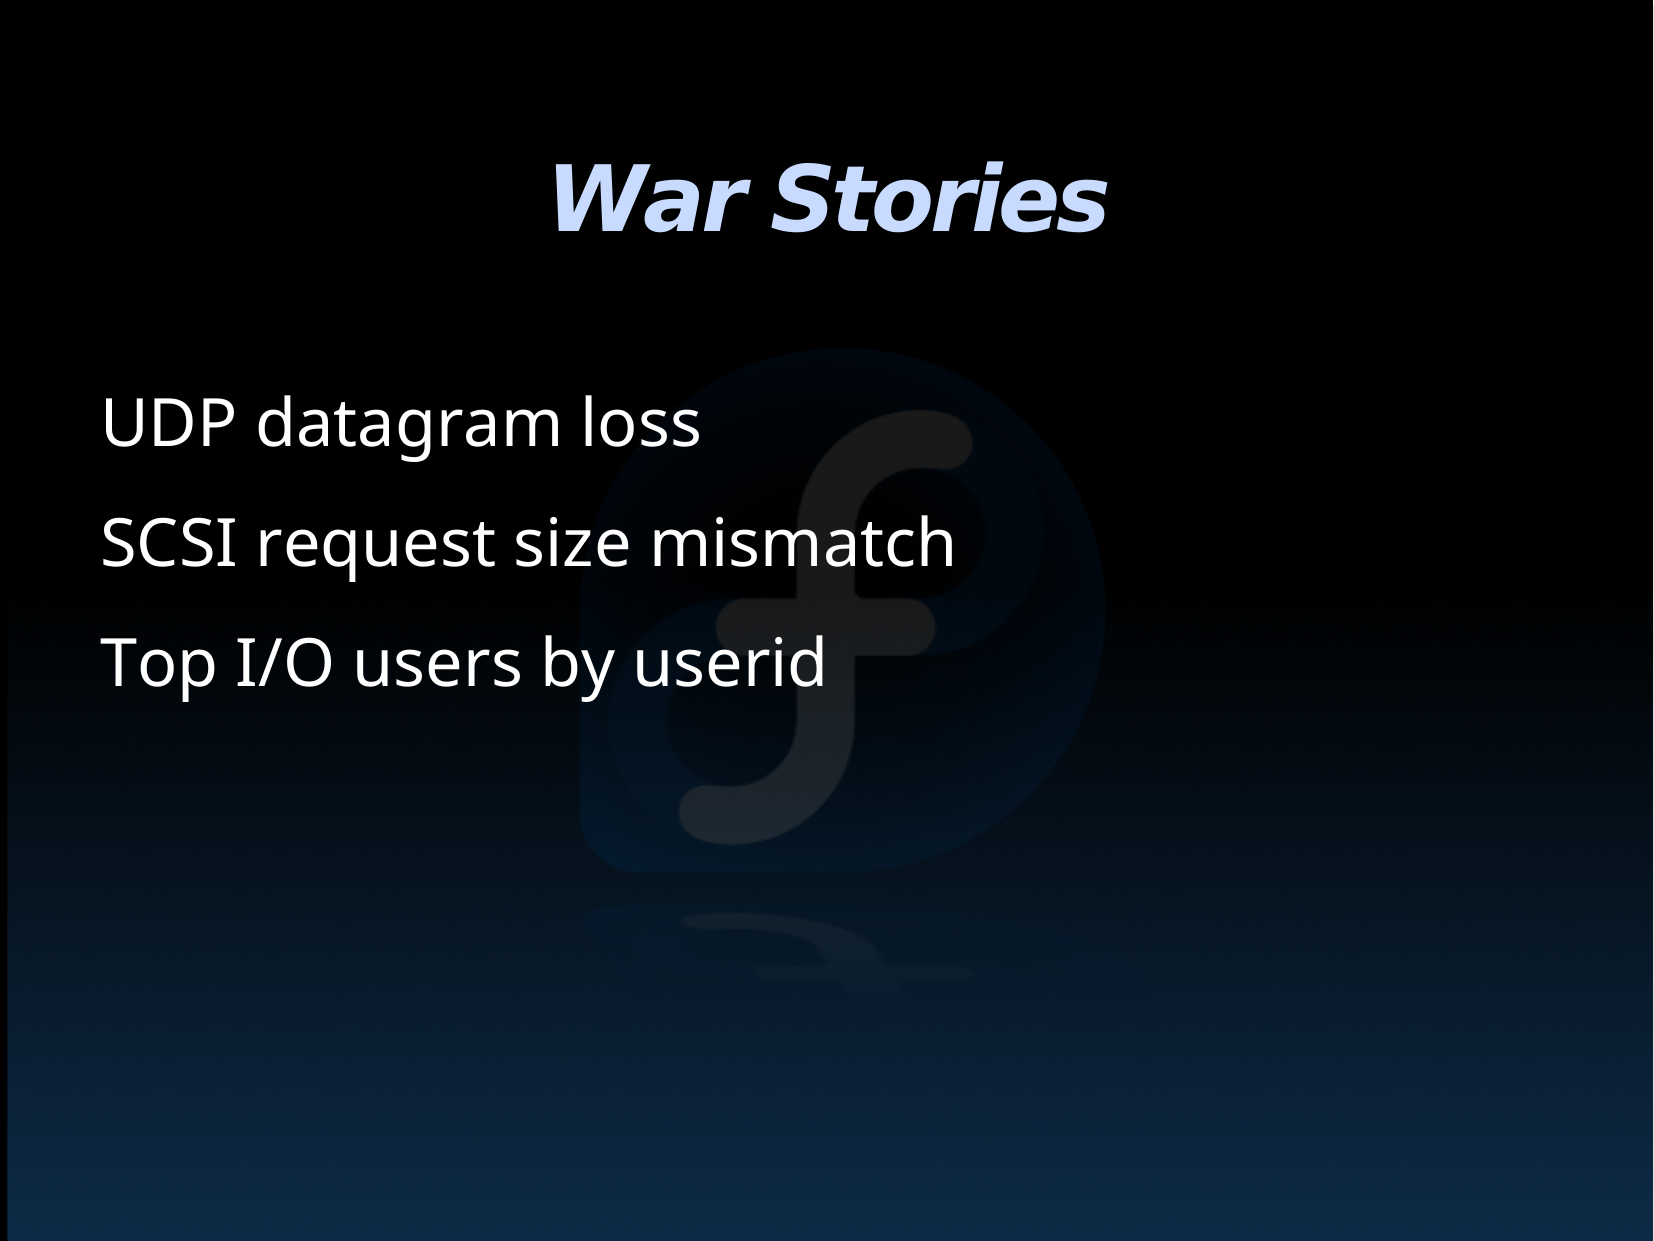

# War Stories
UDP datagram loss
SCSI request size mismatch
Top I/O users by userid